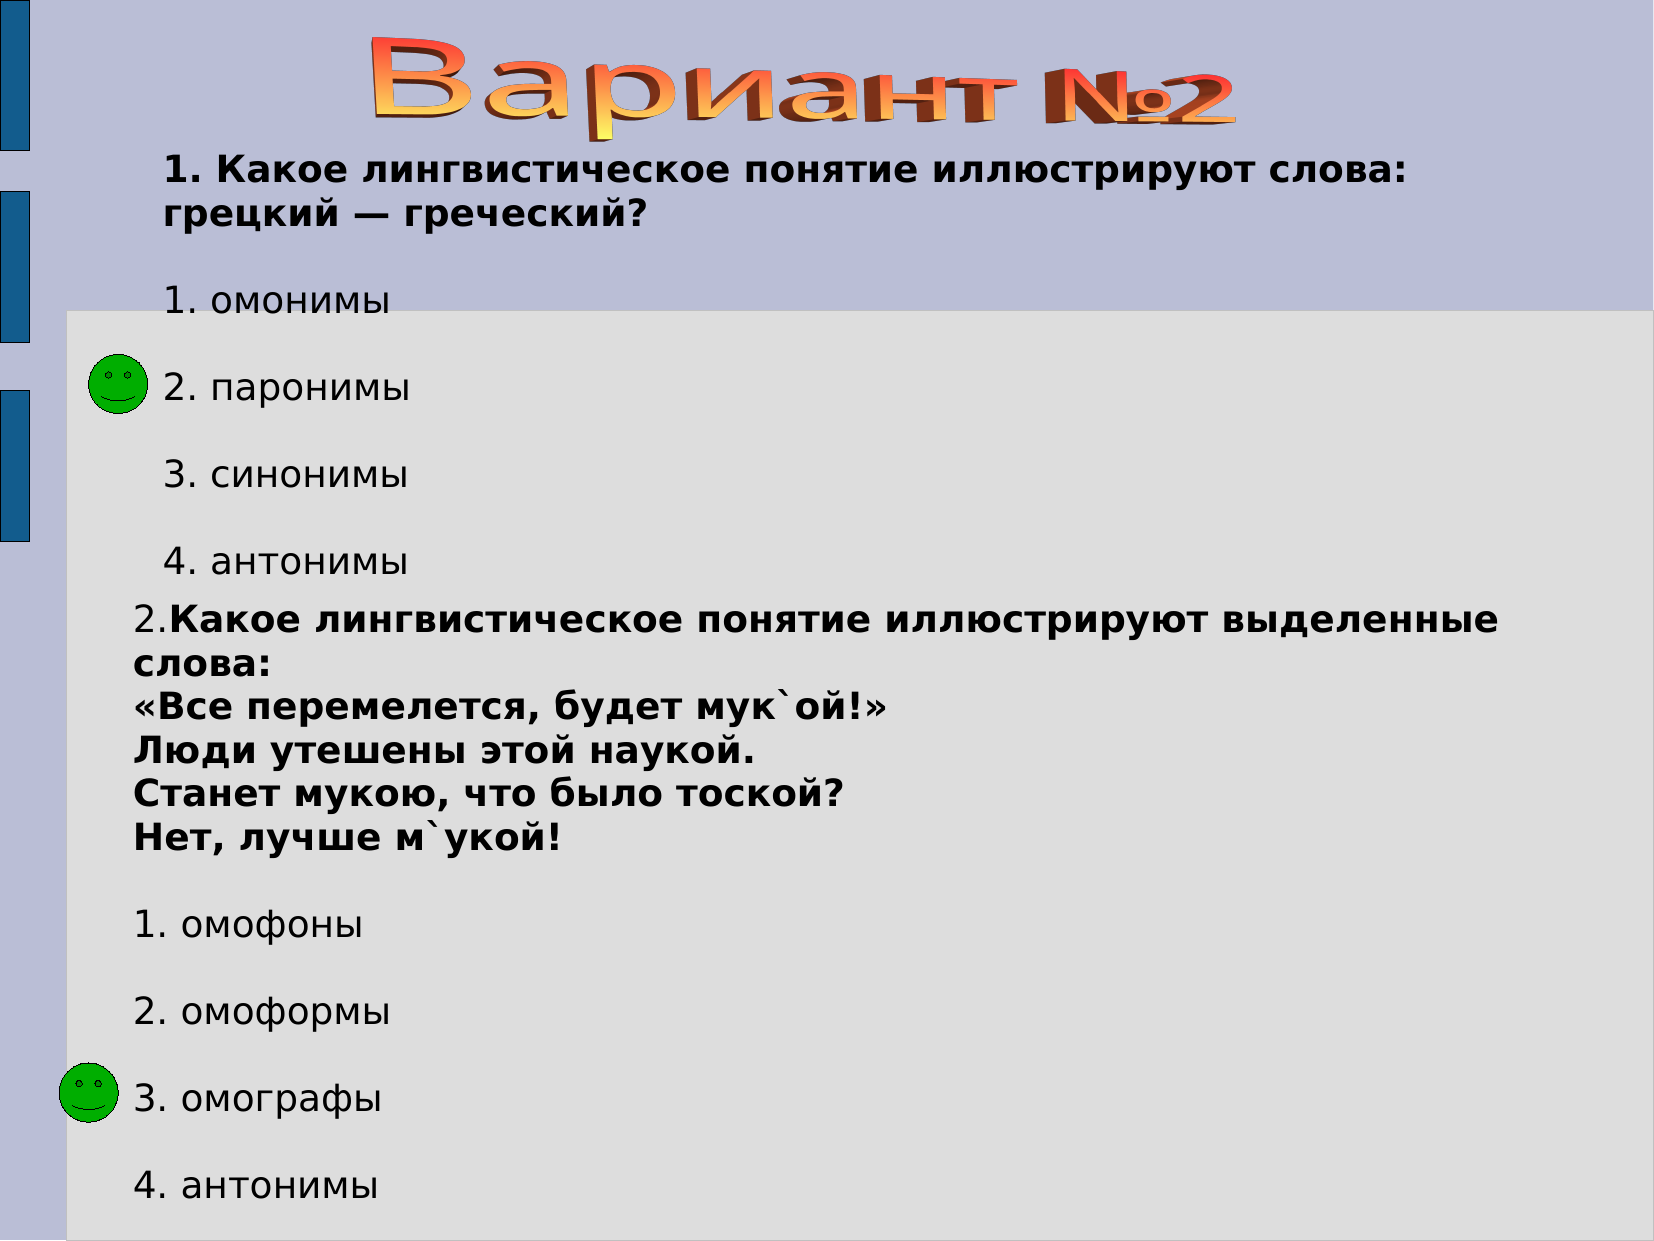

Вариант №2
1. Какое лингвистическое понятие иллюстрируют слова: грецкий — греческий?
1. омонимы
2. паронимы
3. синонимы
4. антонимы
2.Какое лингвистическое понятие иллюстрируют выделенные слова:
«Все перемелется, будет мук`ой!»
Люди утешены этой наукой.
Станет мукою, что было тоской?
Нет, лучше м`укой!
1. омофоны
2. омоформы
3. омографы
4. антонимы